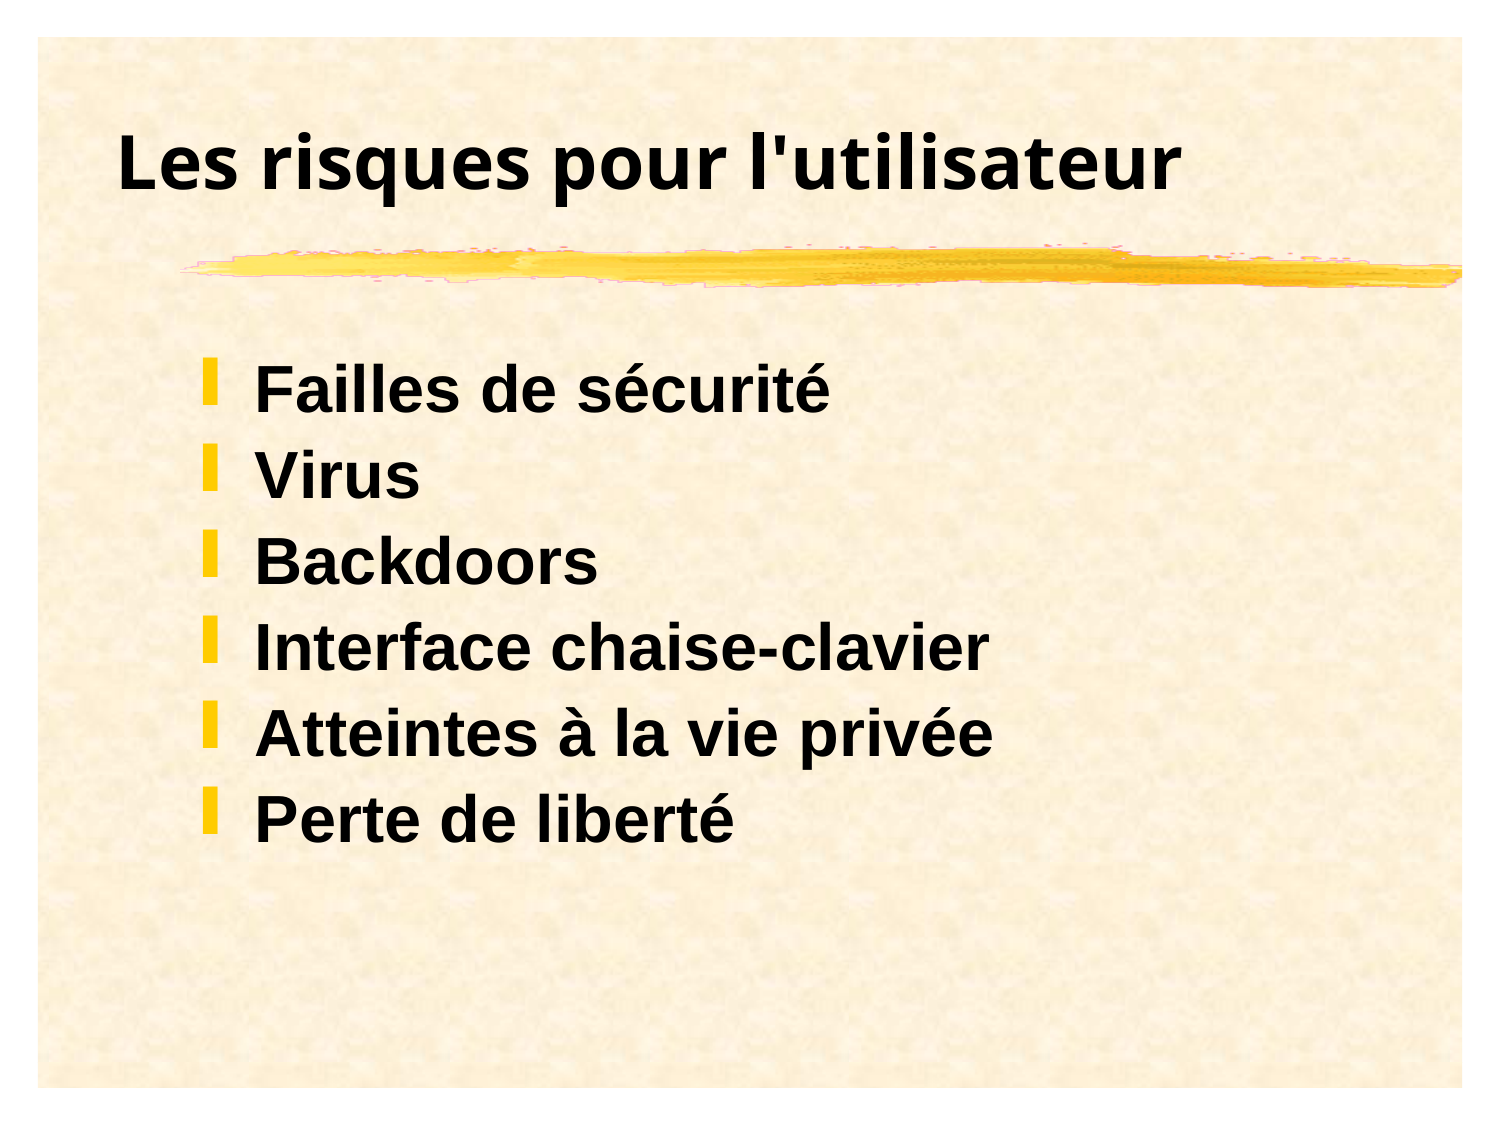

# Les risques pour l'utilisateur
Failles de sécurité
Virus
Backdoors
Interface chaise-clavier
Atteintes à la vie privée
Perte de liberté